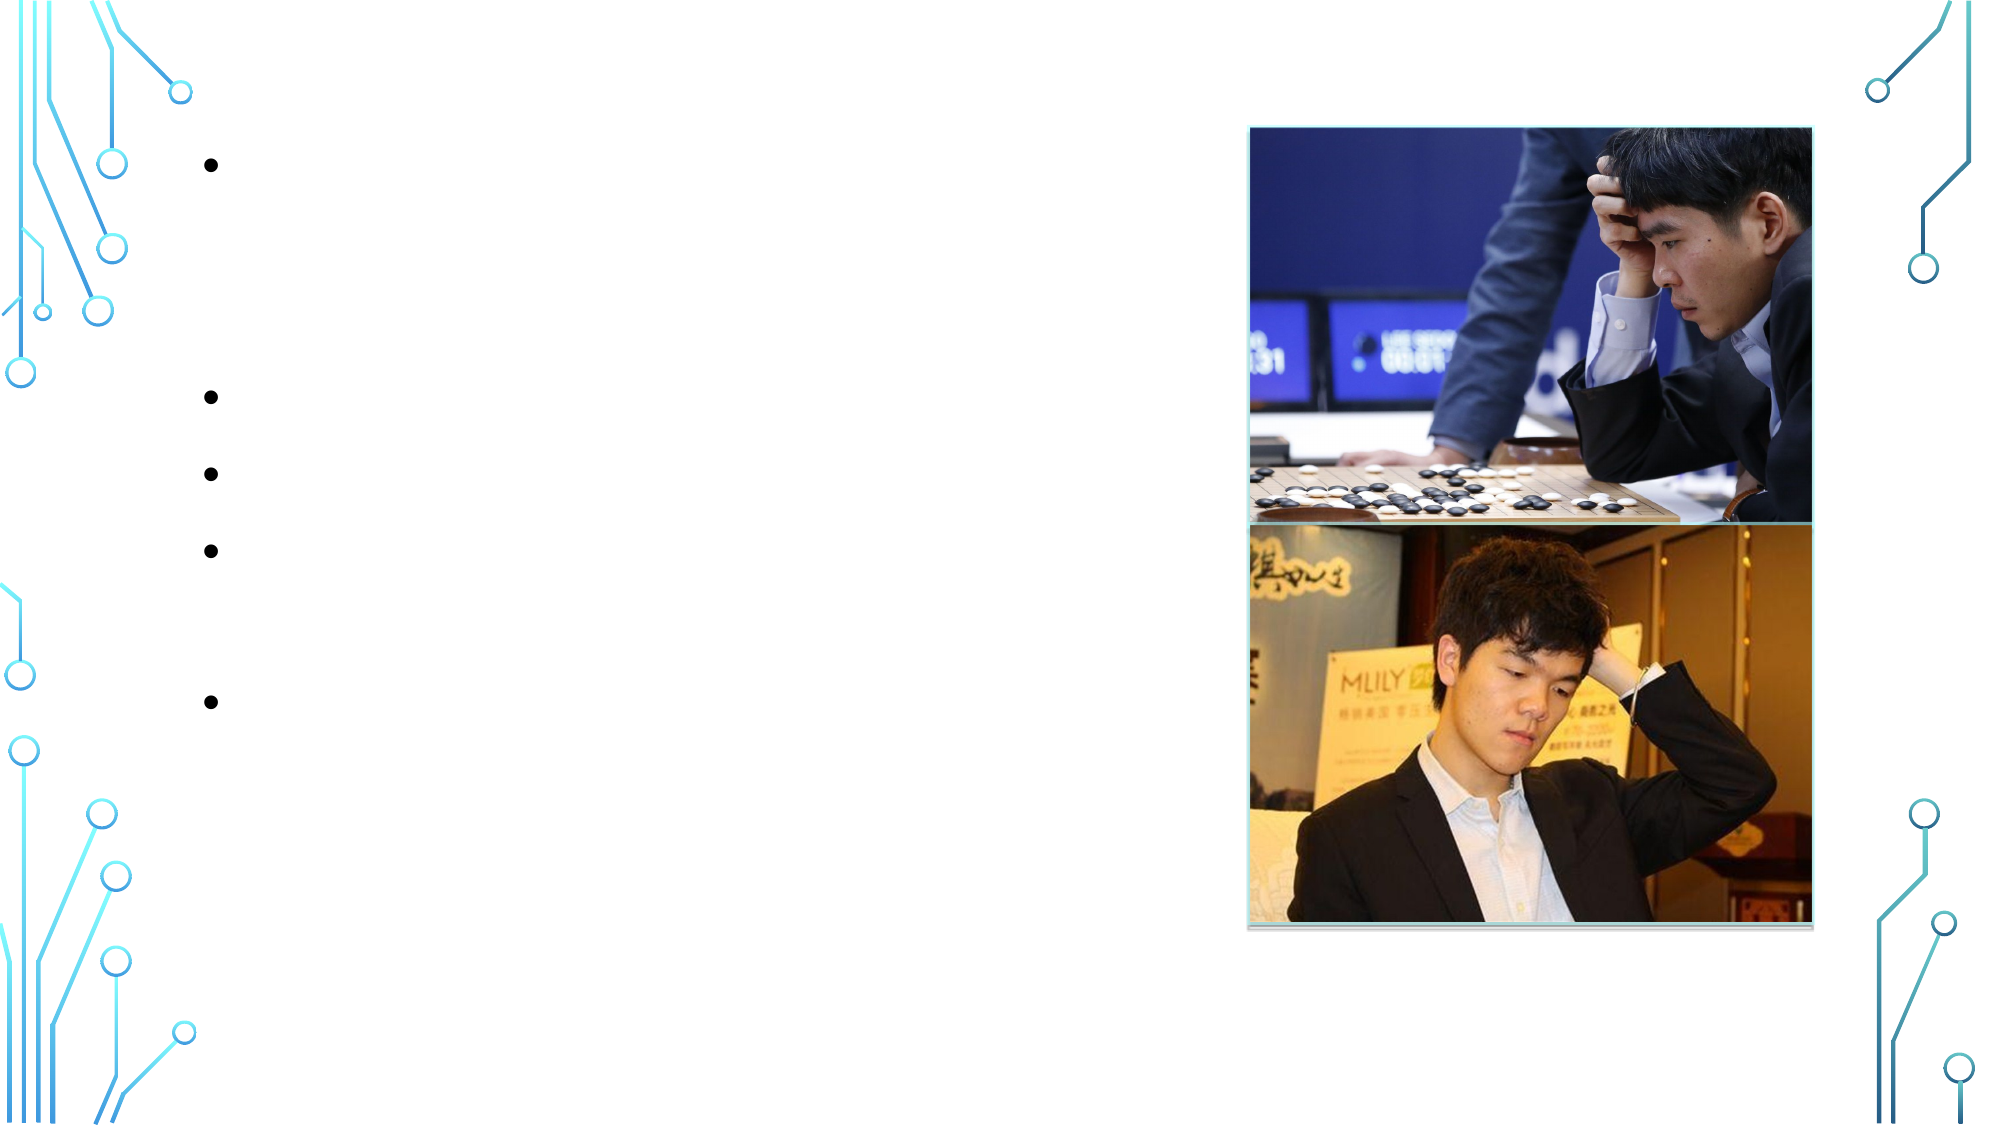

# . Lee sa po zápase ospravedlnil za svoje prehry a povedal „Podcenil som schopnosti AlphaGo,. Toto je iba moja prehra a nie ľudstva ako takého.“
Ke Jie, najlepšie hodnotený hráč go na svete najprv povedal, že by porazil AlphaGo, ale obáva sa, že by AlphaGo mohlo odkopírovať jeho štýl. Po zápase s Leem ale priznal, že je pravdepodobné, že by mohol prehrať